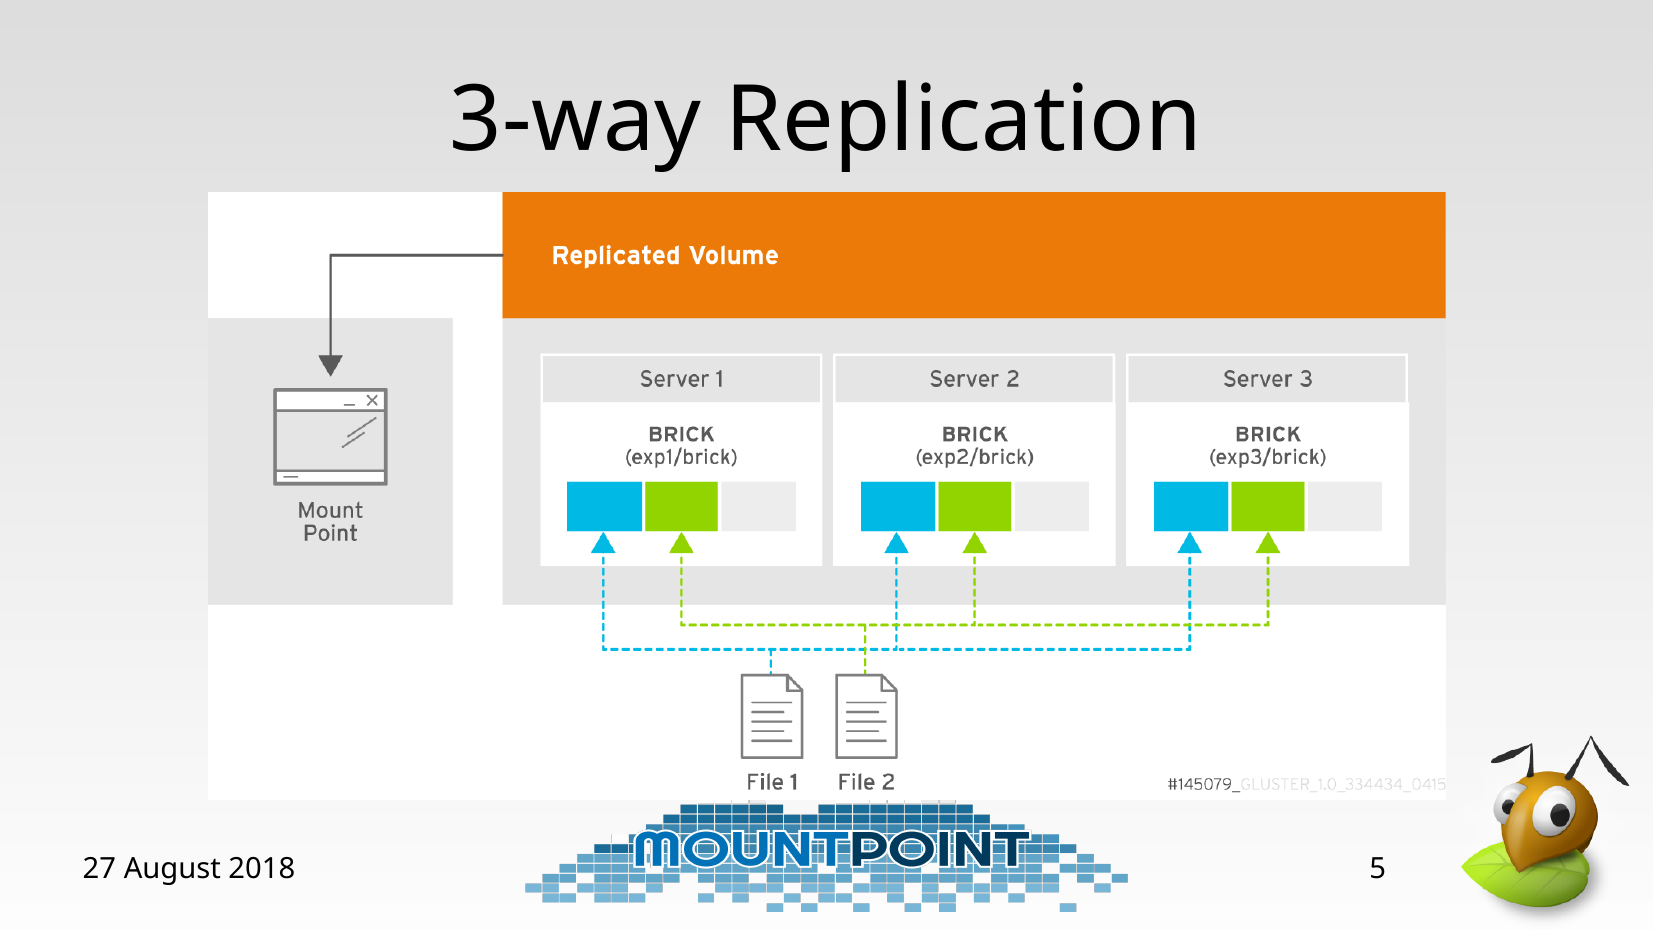

# 3-way Replication
27 August 2018
5